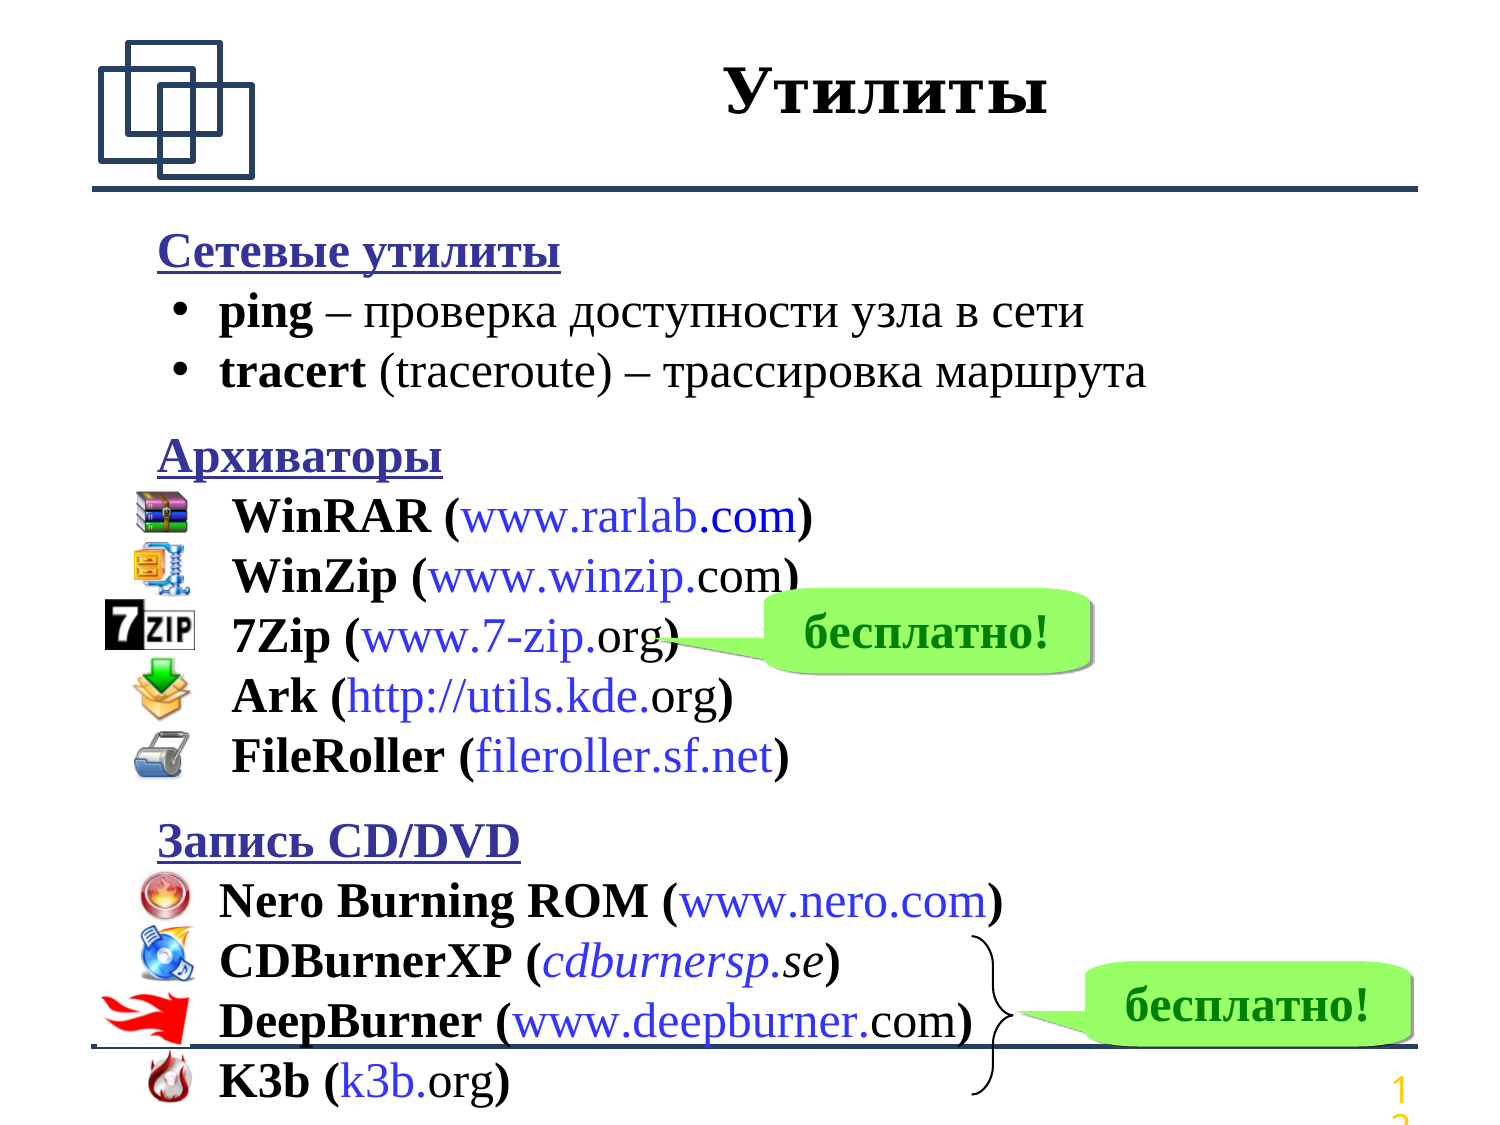

# Утилиты
Сетевые утилиты
ping – проверка доступности узла в сети
tracert (traceroute) – трассировка маршрута
Архиваторы
 WinRAR (www.rarlab.com)
 WinZip (www.winzip.com)
 7Zip (www.7-zip.org)
 Ark (http://utils.kde.org)
 FileRoller (fileroller.sf.net)
Запись CD/DVD
Nero Burning ROM (www.nero.com)
CDBurnerXP (cdburnersp.se)
DeepBurner (www.deepburner.com)
K3b (k3b.org)
бесплатно!
бесплатно!